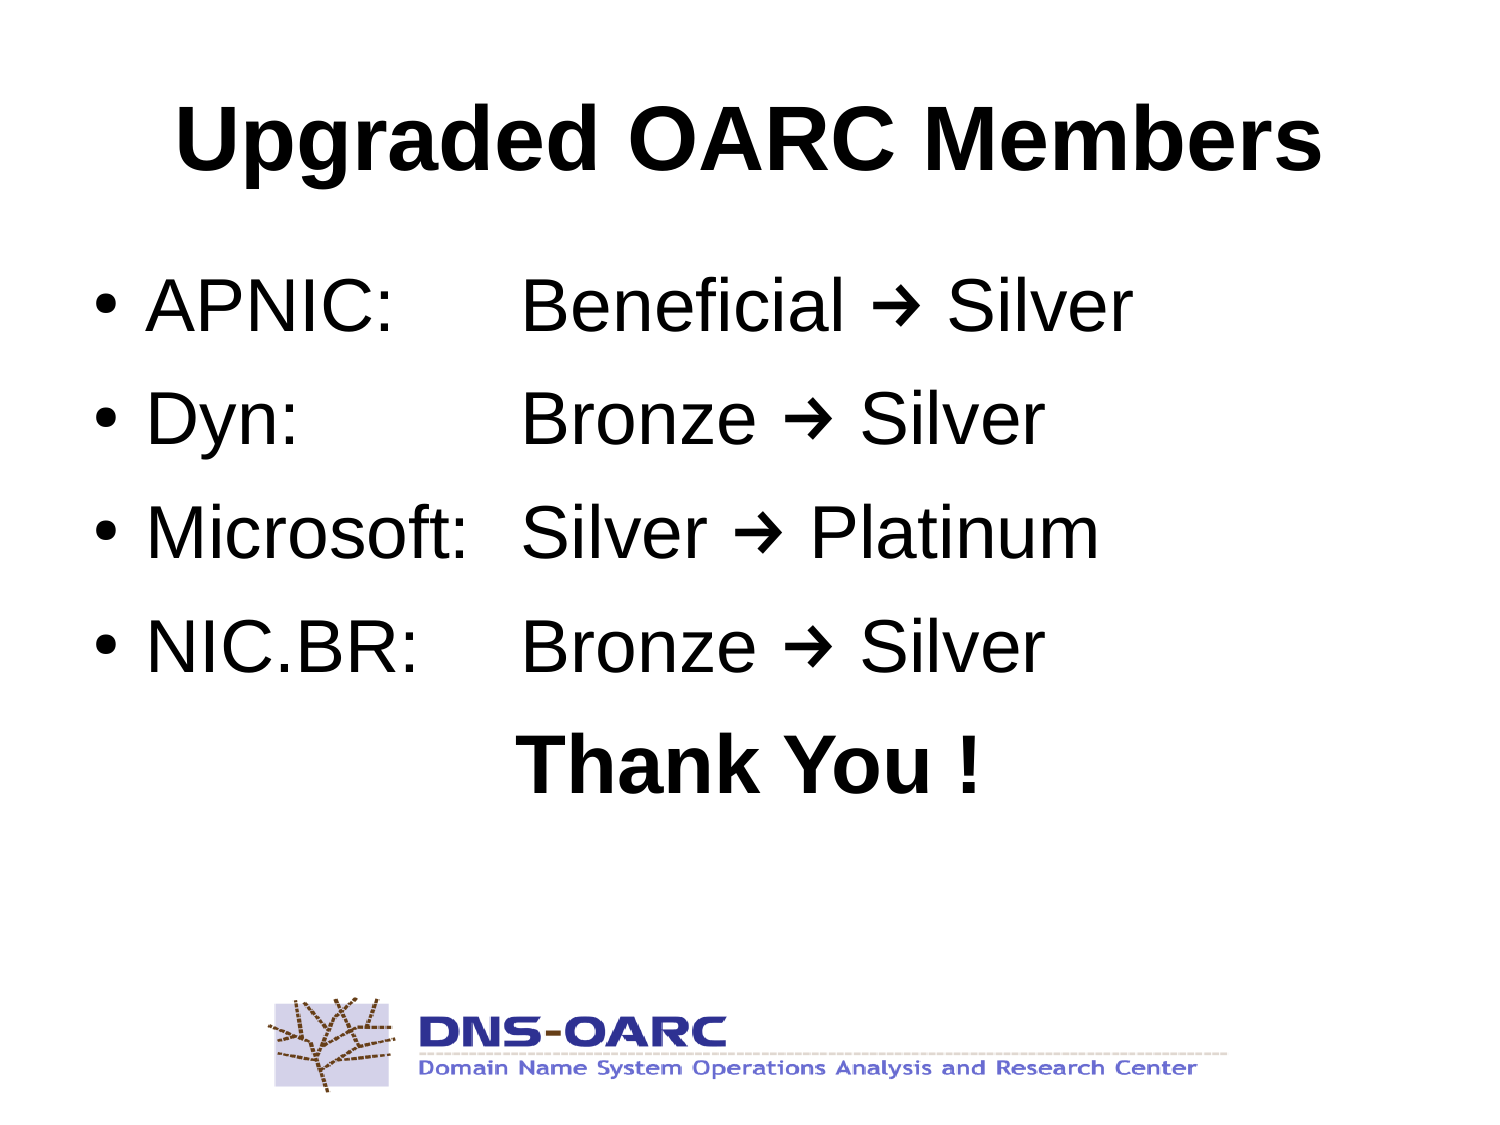

# Upgraded OARC Members
APNIC:		Beneficial → Silver
Dyn: 			Bronze → Silver
Microsoft:	Silver → Platinum
NIC.BR: 		Bronze → Silver
Thank You !